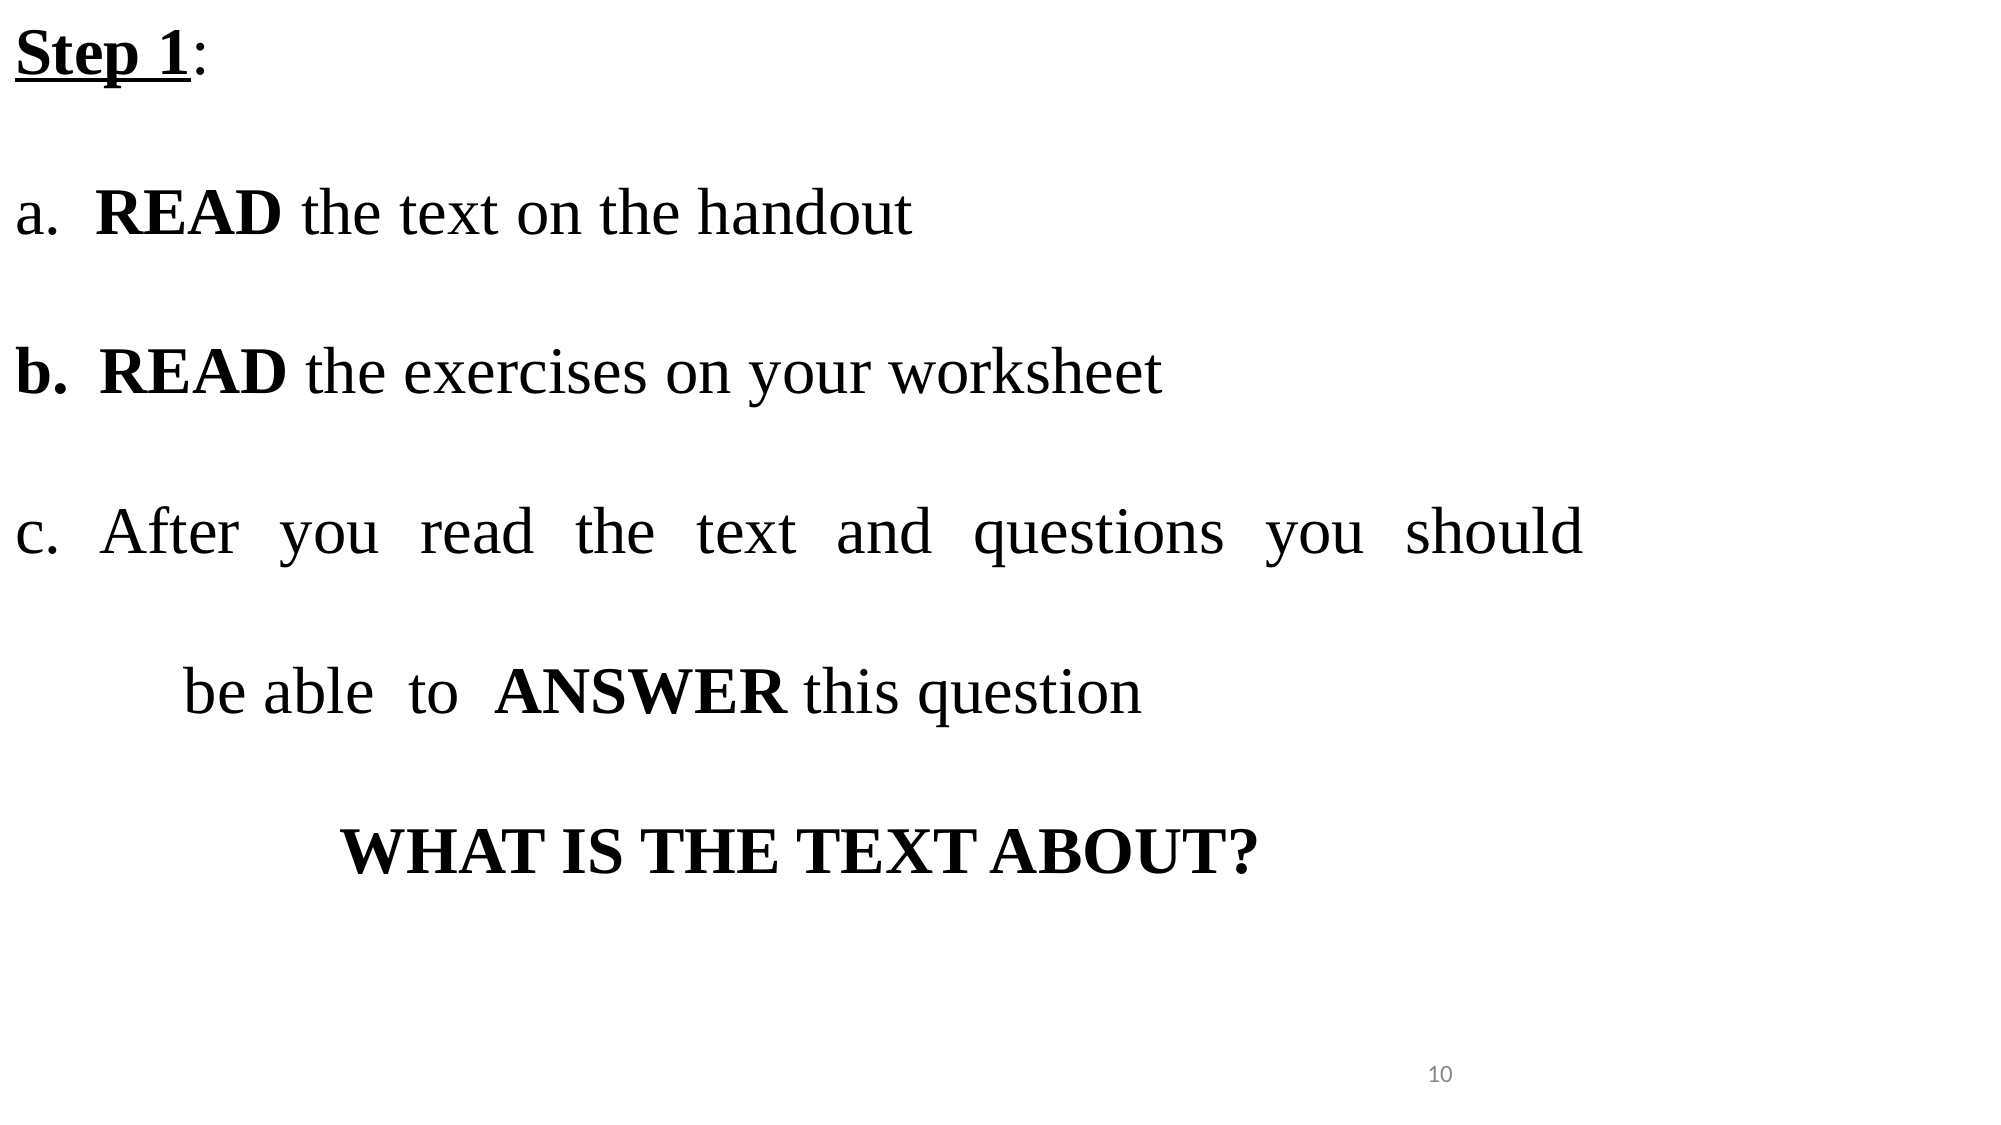

Step 1:
a.  READ the text on the handout
READ the exercises on your worksheet
After you read the text and questions you should be able  to  ANSWER this question
WHAT IS THE TEXT ABOUT?